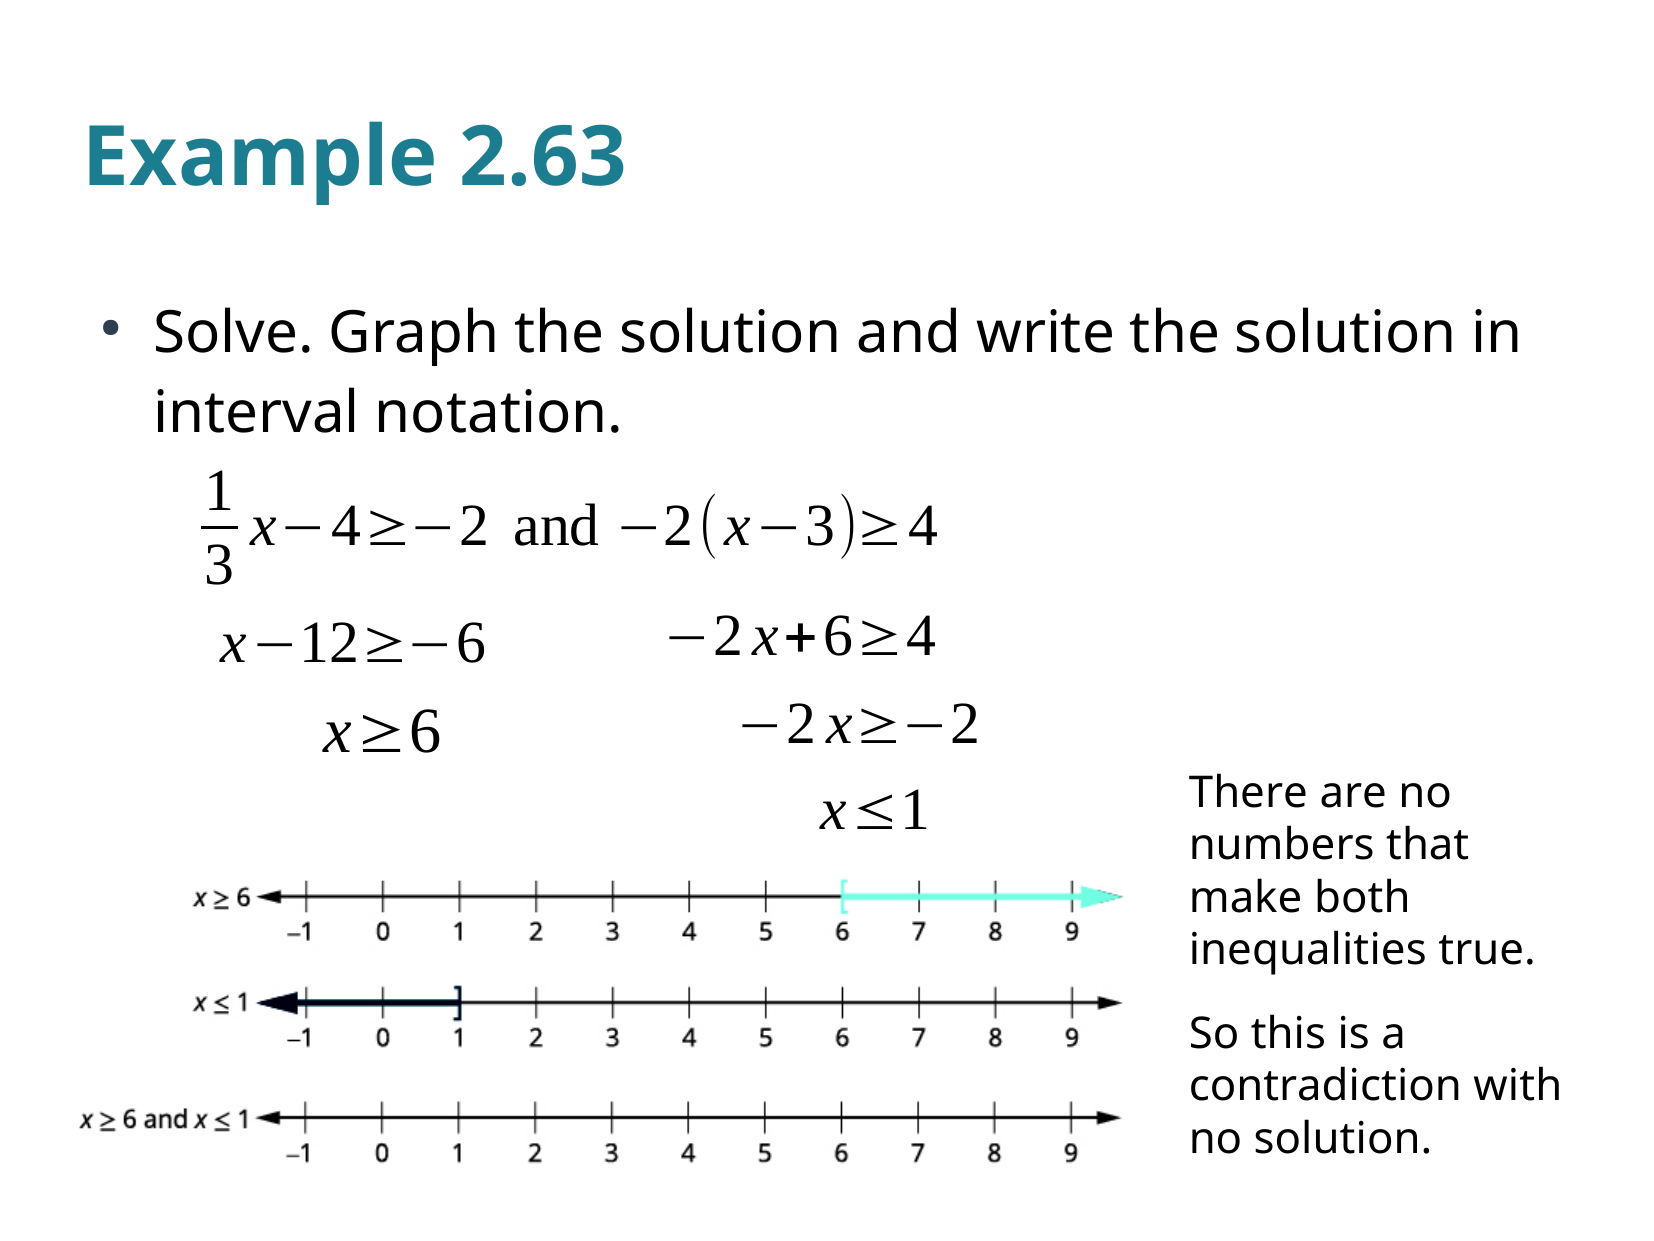

# Example 2.63
Solve. Graph the solution and write the solution in interval notation.
There are no numbers that make both inequalities true.
So this is a contradiction with no solution.